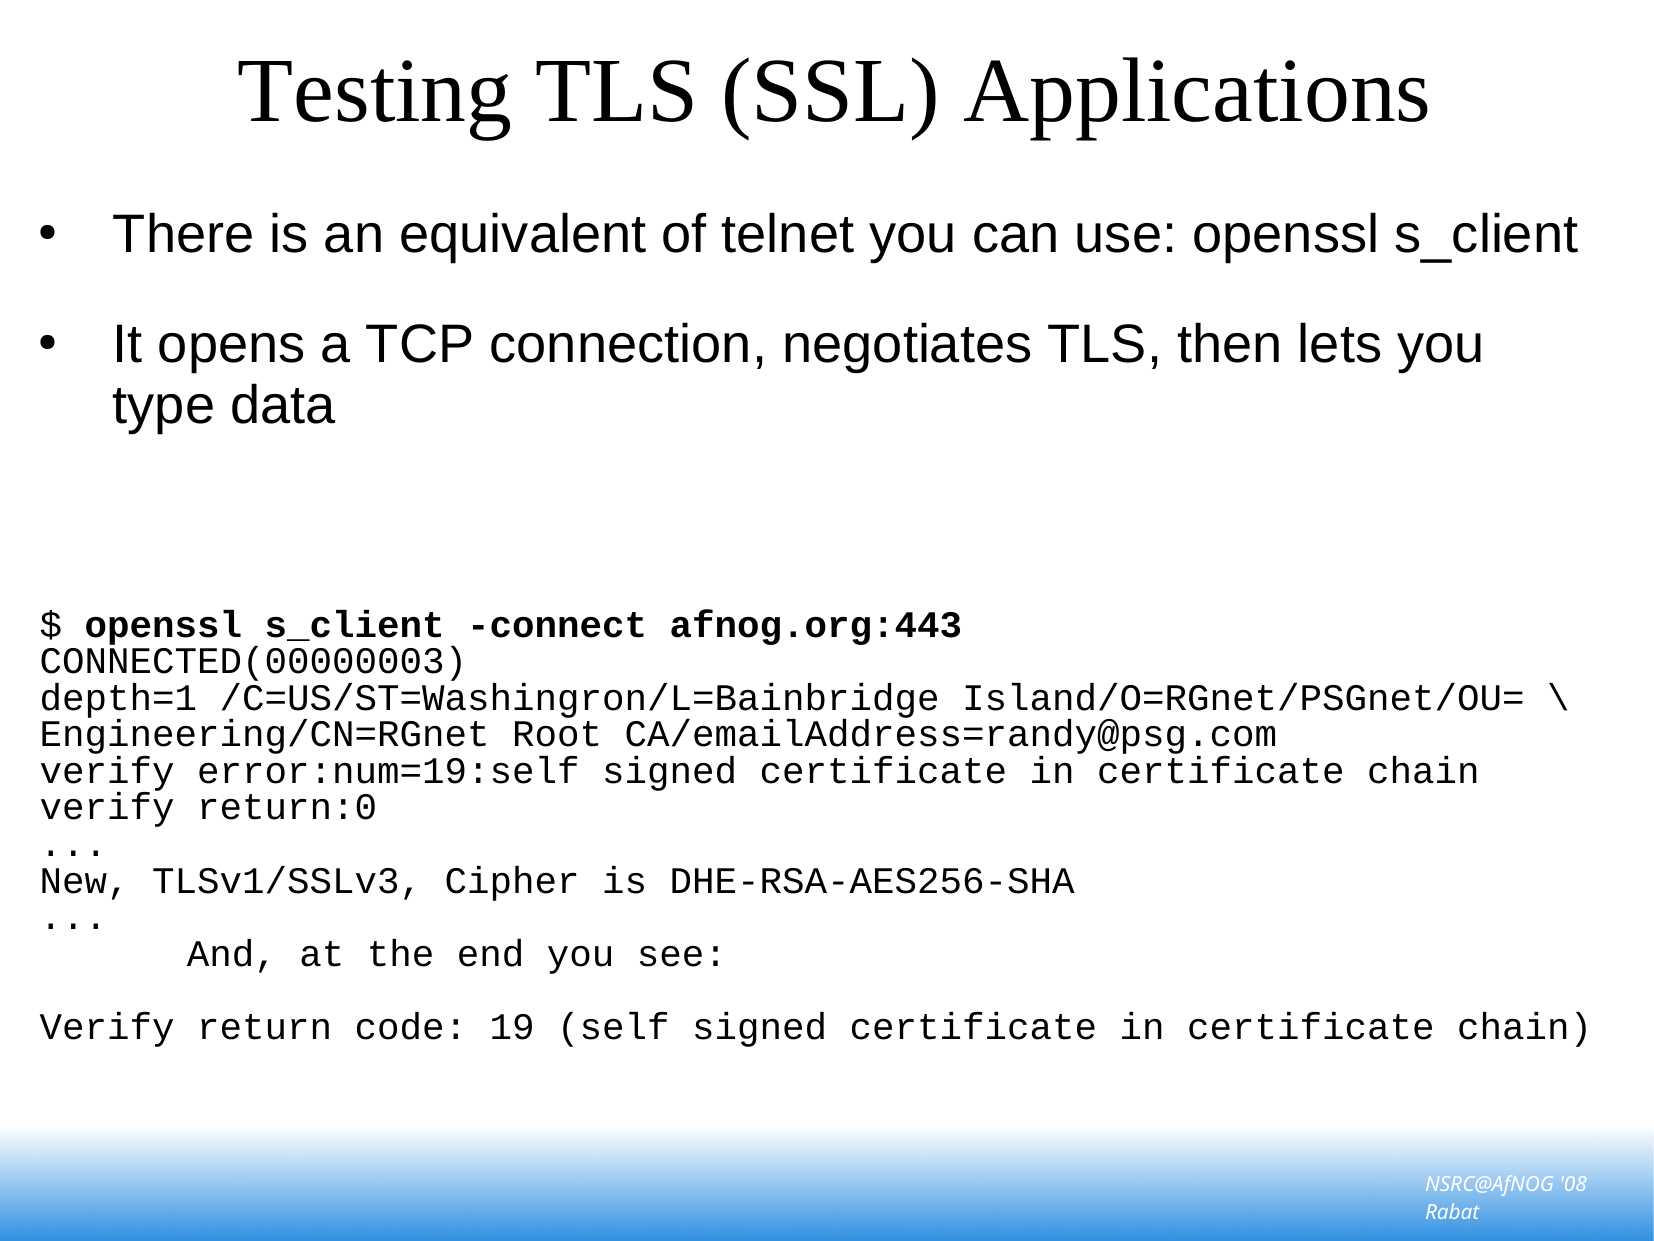

# Testing TLS (SSL) Applications
There is an equivalent of telnet you can use: openssl s_client
It opens a TCP connection, negotiates TLS, then lets you type data
$ openssl s_client -connect afnog.org:443
CONNECTED(00000003)
depth=1 /C=US/ST=Washingron/L=Bainbridge Island/O=RGnet/PSGnet/OU= \
Engineering/CN=RGnet Root CA/emailAddress=randy@psg.com
verify error:num=19:self signed certificate in certificate chain
verify return:0
...
New, TLSv1/SSLv3, Cipher is DHE-RSA-AES256-SHA
...
		And, at the end you see:
Verify return code: 19 (self signed certificate in certificate chain)